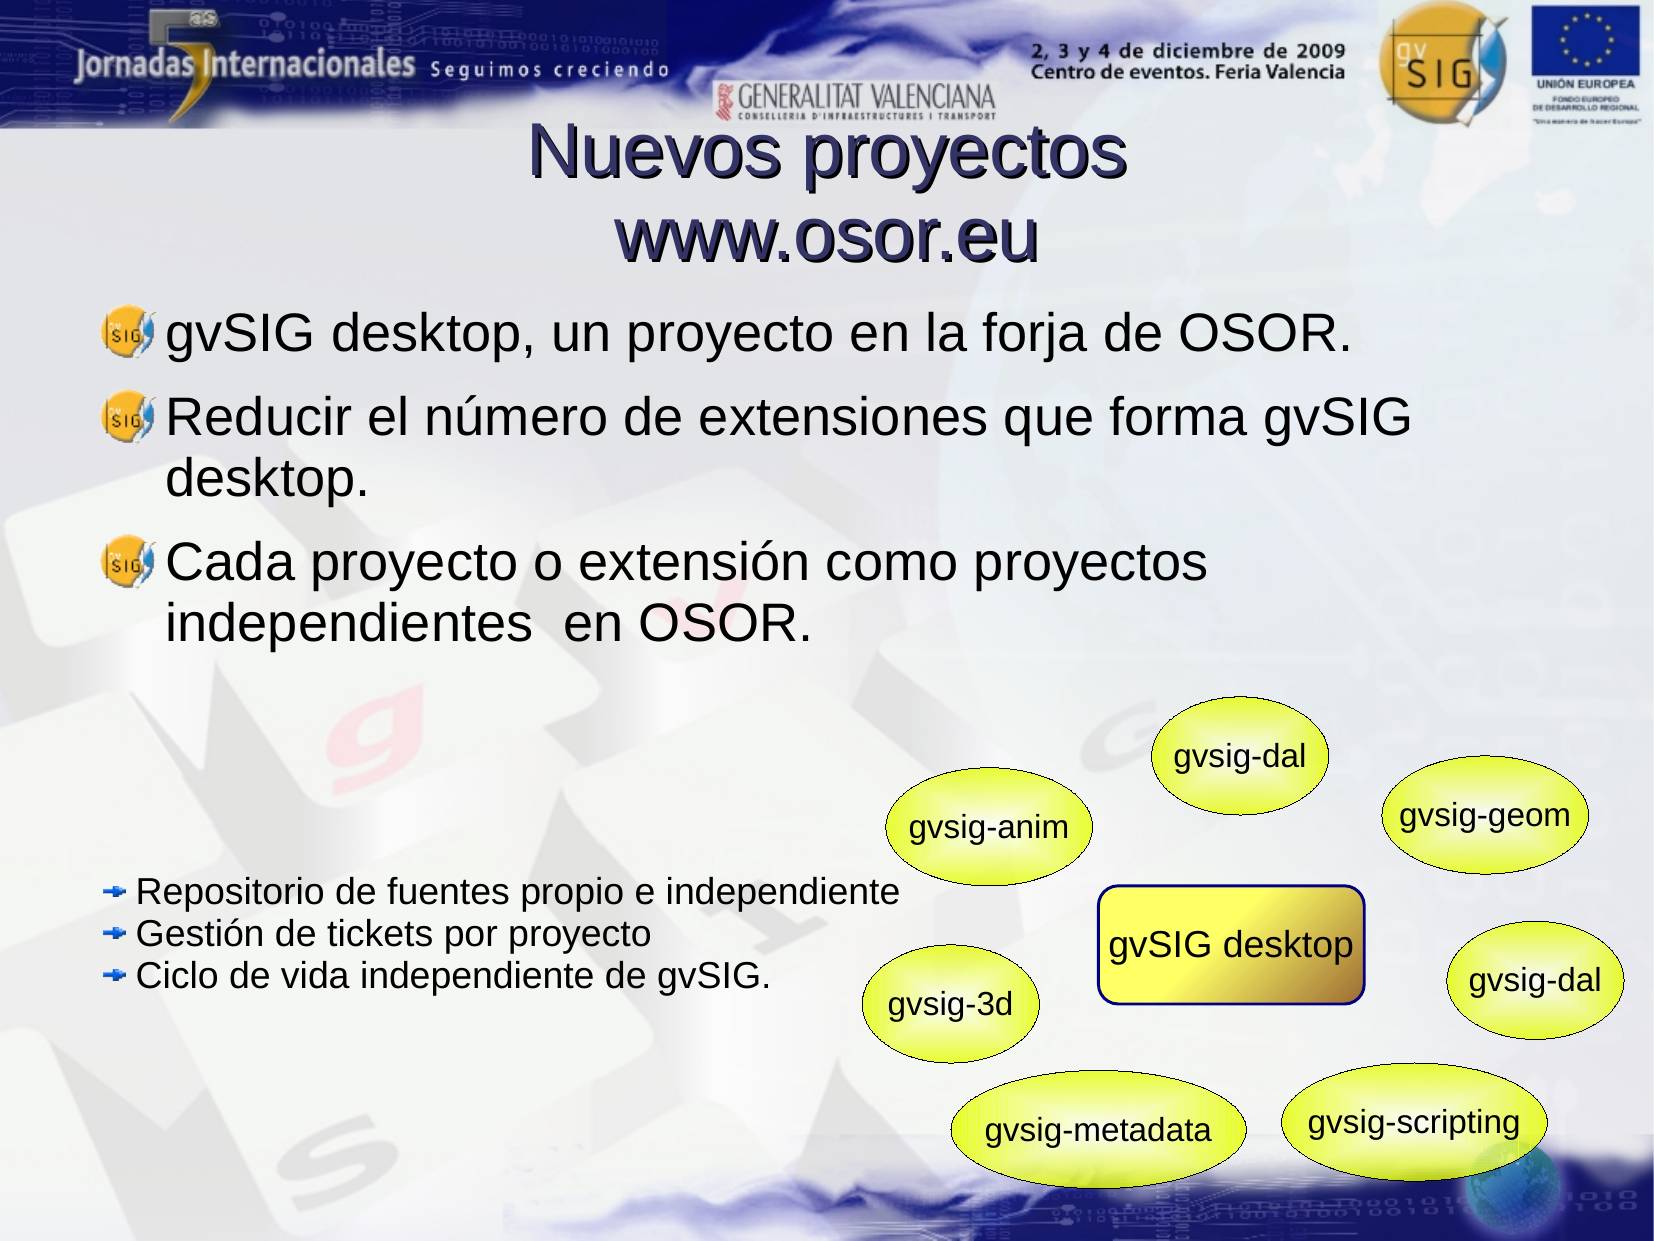

# Nuevos proyectos www.osor.eu
gvSIG desktop, un proyecto en la forja de OSOR.
Reducir el número de extensiones que forma gvSIG desktop.
Cada proyecto o extensión como proyectos independientes en OSOR.
gvsig-dal
gvsig-geom
gvsig-anim
 Repositorio de fuentes propio e independiente
 Gestión de tickets por proyecto
 Ciclo de vida independiente de gvSIG.
gvSIG desktop
gvsig-dal
gvsig-3d
gvsig-scripting
gvsig-metadata